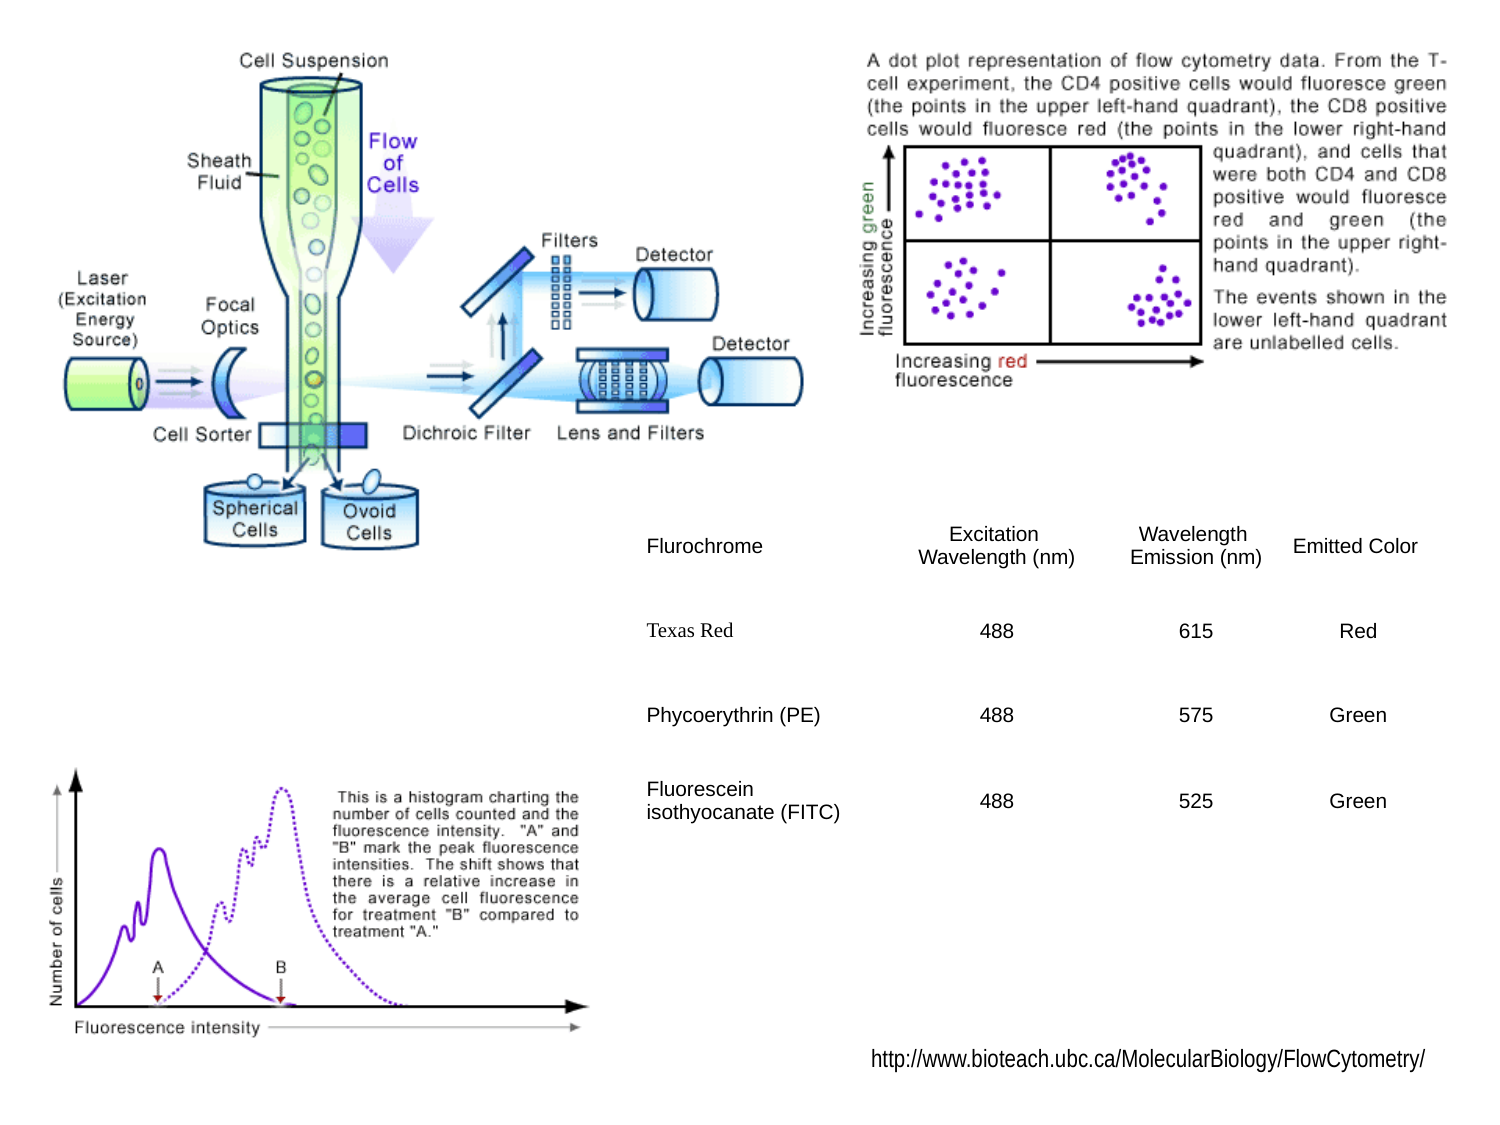

| Flurochrome | Excitation Wavelength (nm) | Wavelength Emission (nm) | Emitted Color | |
| --- | --- | --- | --- | --- |
| Texas Red | 488 | 615 | Red | |
| Phycoerythrin (PE) | 488 | 575 | Green | |
| Fluorescein isothyocanate (FITC) | 488 | 525 | Green | |
http://www.bioteach.ubc.ca/MolecularBiology/FlowCytometry/